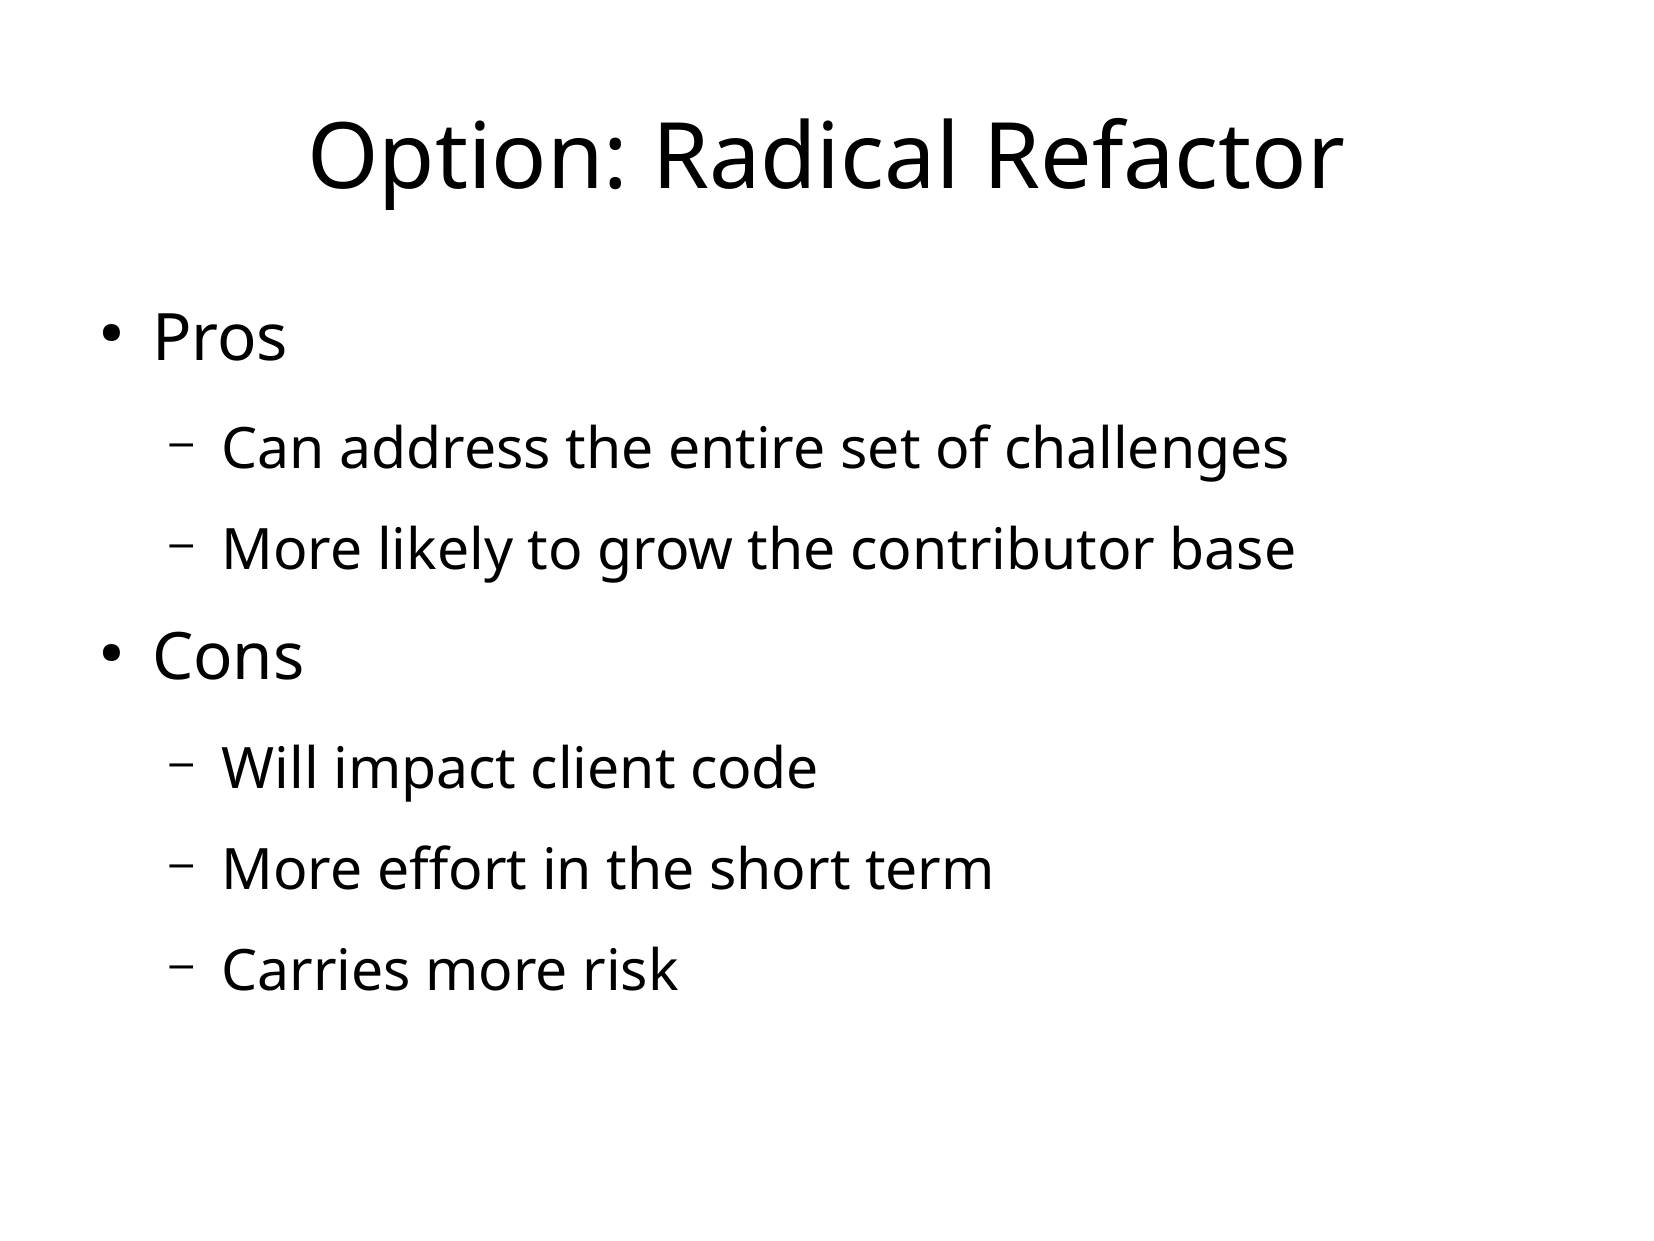

# Option: Radical Refactor
Pros
Can address the entire set of challenges
More likely to grow the contributor base
Cons
Will impact client code
More effort in the short term
Carries more risk